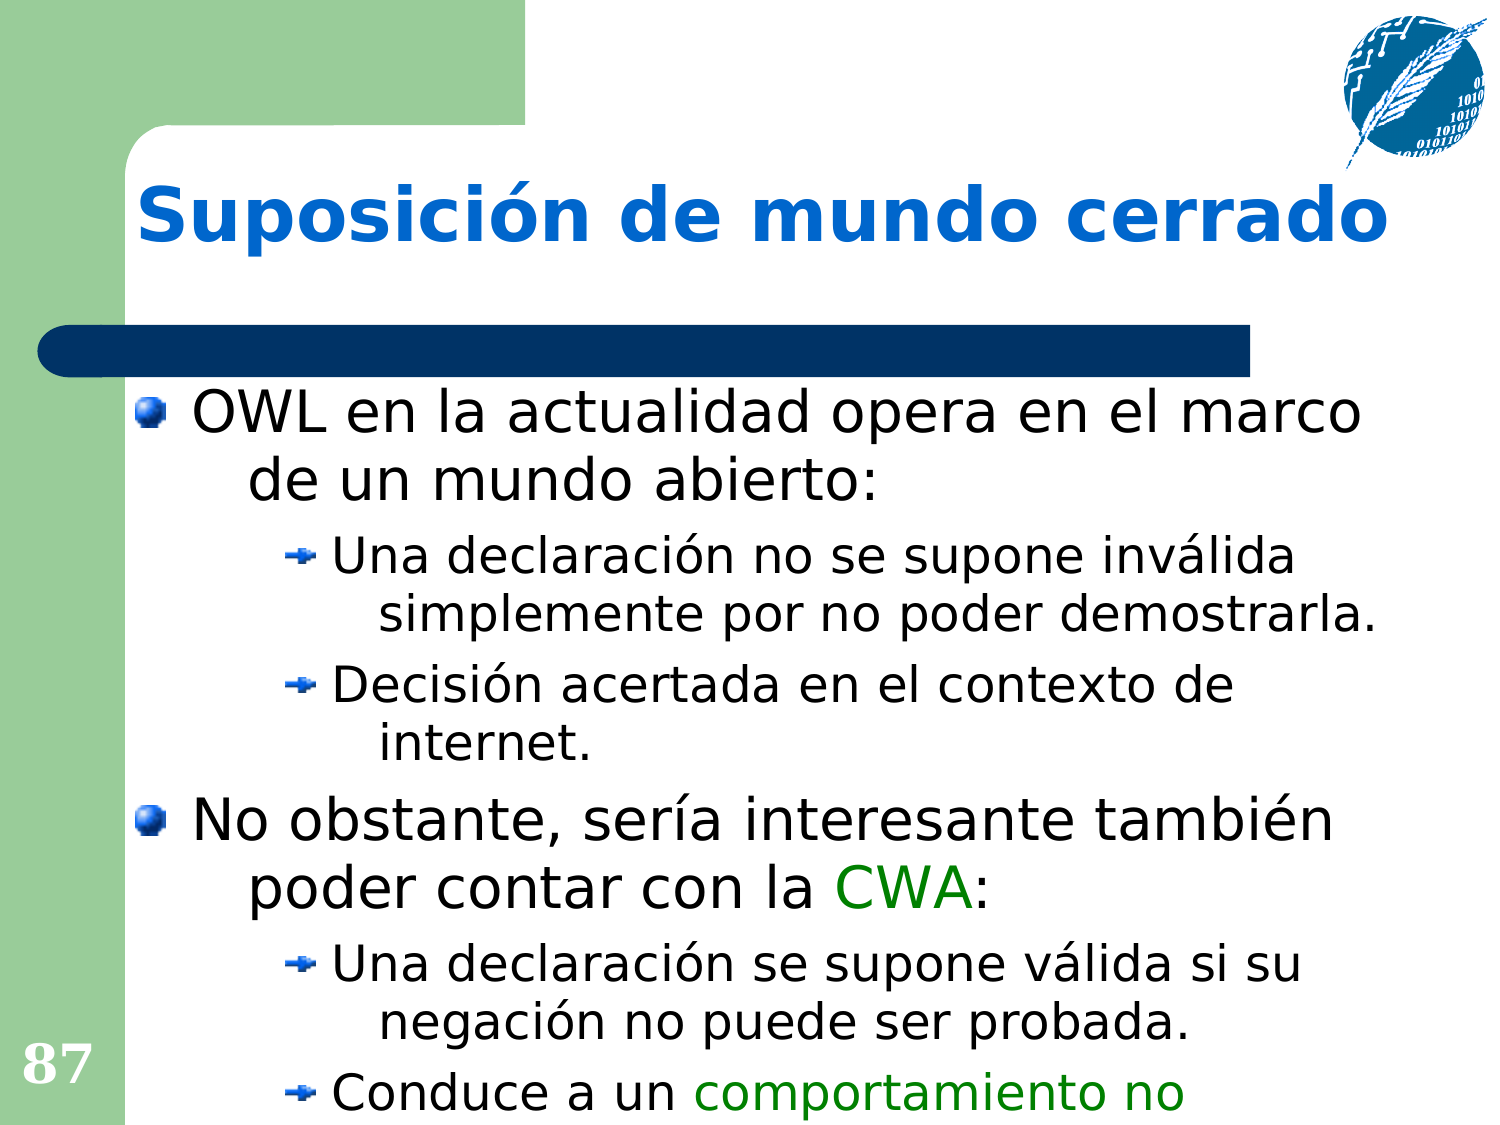

# Suposición de mundo cerrado
OWL en la actualidad opera en el marco de un mundo abierto:
Una declaración no se supone inválida simplemente por no poder demostrarla.
Decisión acertada en el contexto de internet.
No obstante, sería interesante también poder contar con la CWA:
Una declaración se supone válida si su negación no puede ser probada.
Conduce a un comportamiento no monótono.
87